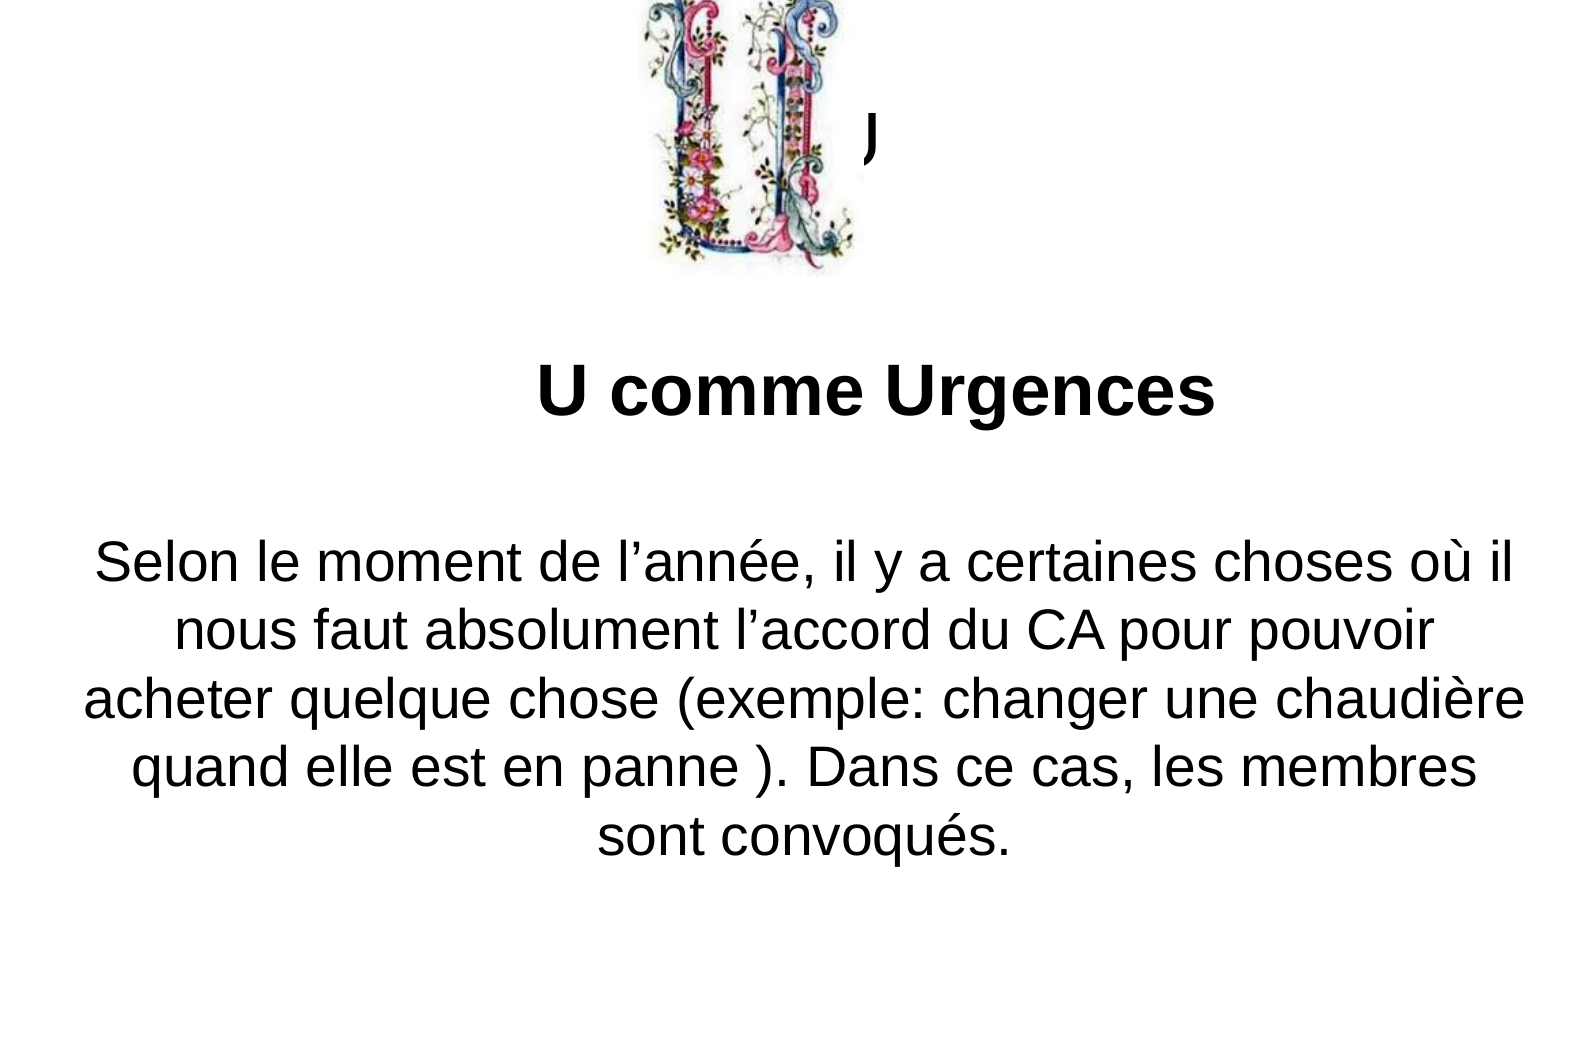

# U
 U comme Urgences
Selon le moment de l’année, il y a certaines choses où il nous faut absolument l’accord du CA pour pouvoir acheter quelque chose (exemple: changer une chaudière quand elle est en panne ). Dans ce cas, les membres sont convoqués.